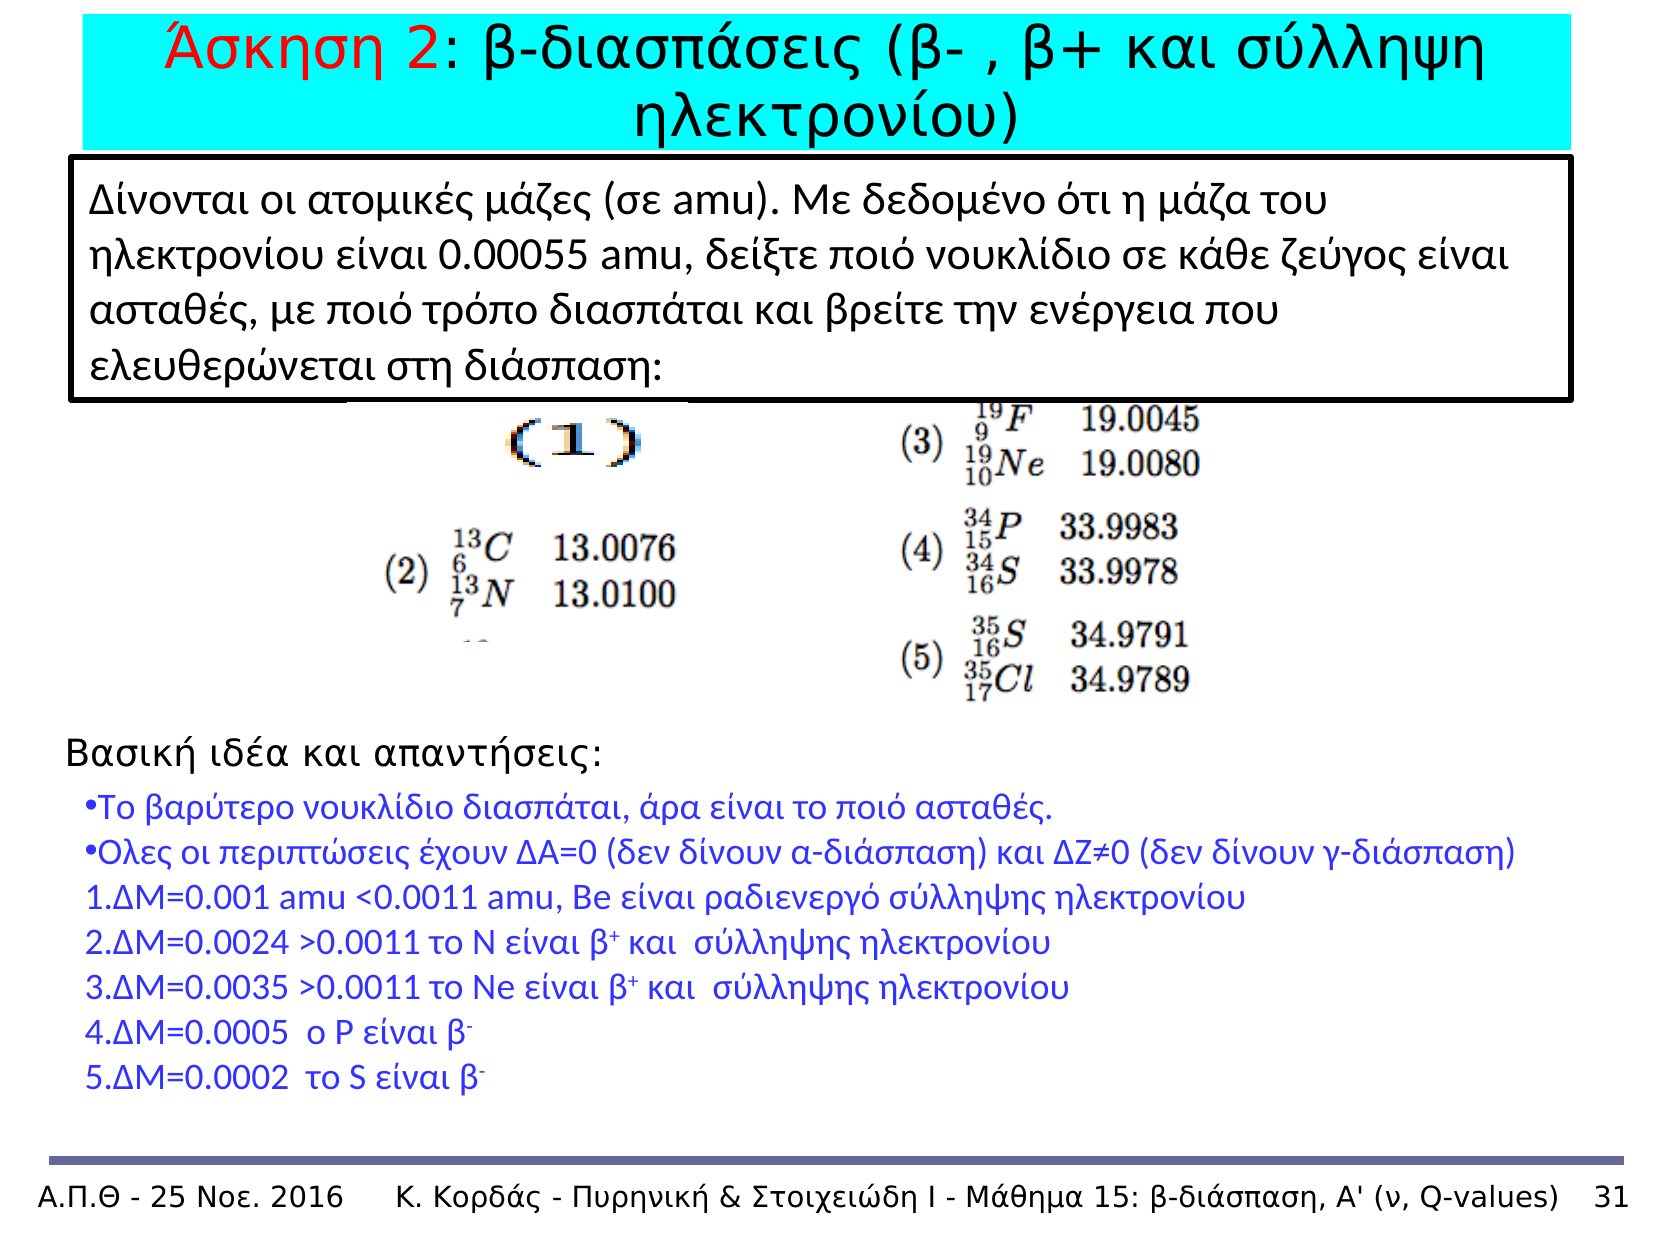

# Άσκηση 2: β-διασπάσεις (β- , β+ και σύλληψη ηλεκτρονίου)
Δίνονται οι ατομικές μάζες (σε amu). Με δεδομένο ότι η μάζα του ηλεκτρονίου είναι 0.00055 amu, δείξτε ποιό νουκλίδιο σε κάθε ζεύγος είναι ασταθές, με ποιό τρόπο διασπάται και βρείτε την ενέργεια που ελευθερώνεται στη διάσπαση:
Βασική ιδέα και απαντήσεις:
Το βαρύτερο νουκλίδιο διασπάται, άρα είναι το ποιό ασταθές.
Ολες οι περιπτώσεις έχουν ΔΑ=0 (δεν δίνουν α-διάσπαση) και ΔΖ≠0 (δεν δίνουν γ-διάσπαση)
ΔΜ=0.001 amu <0.0011 amu, Be είναι ραδιενεργό σύλληψης ηλεκτρονίου
ΔΜ=0.0024 >0.0011 το Ν είναι β+ και σύλληψης ηλεκτρονίου
ΔΜ=0.0035 >0.0011 το Νe είναι β+ και σύλληψης ηλεκτρονίου
ΔΜ=0.0005 ο P είναι β-
ΔΜ=0.0002 το S είναι β-
Α.Π.Θ - 25 Νοε. 2016
Κ. Κορδάς - Πυρηνική & Στοιχειώδη Ι - Μάθημα 15: β-διάσπαση, A' (ν, Q-values)
31